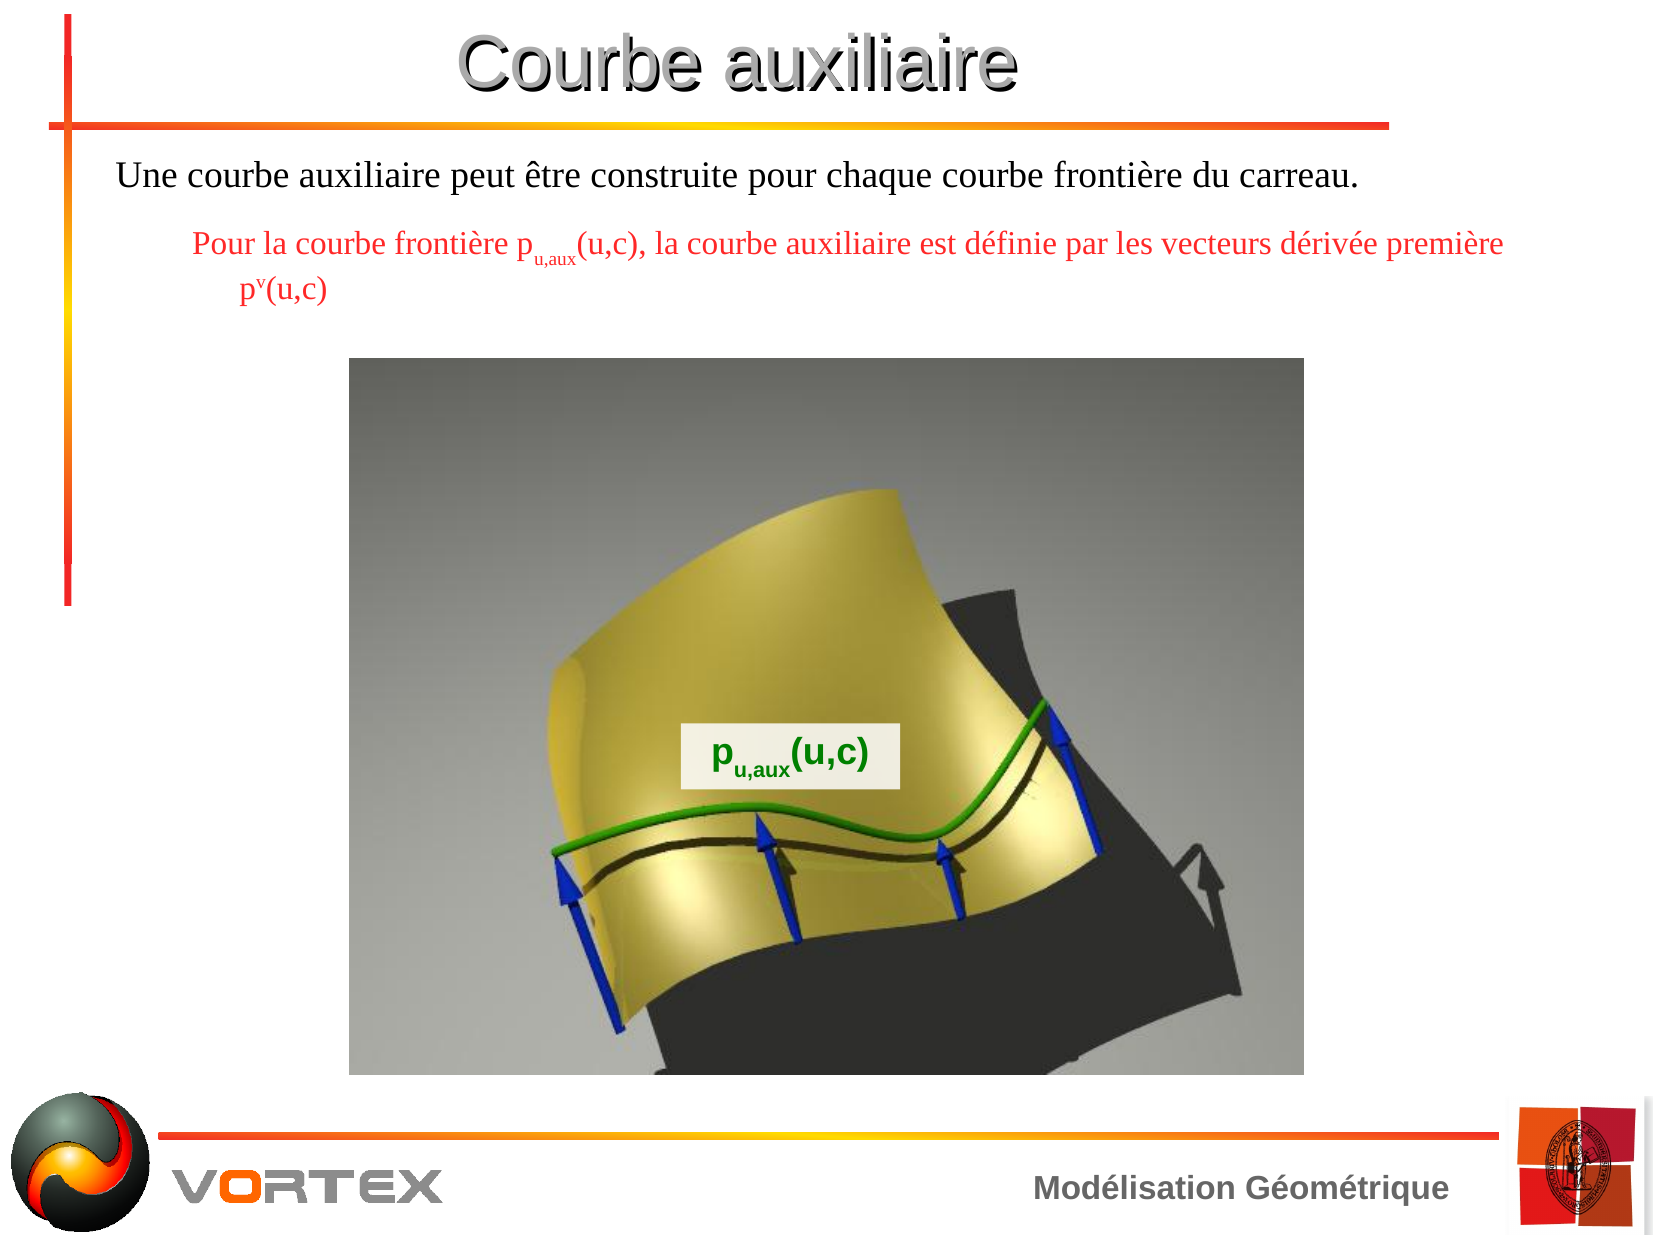

# Courbe auxiliaire
Une courbe auxiliaire peut être construite pour chaque courbe frontière du carreau.
Pour la courbe frontière pu,aux(u,c), la courbe auxiliaire est définie par les vecteurs dérivée première pv(u,c)
pu,aux(u,c)